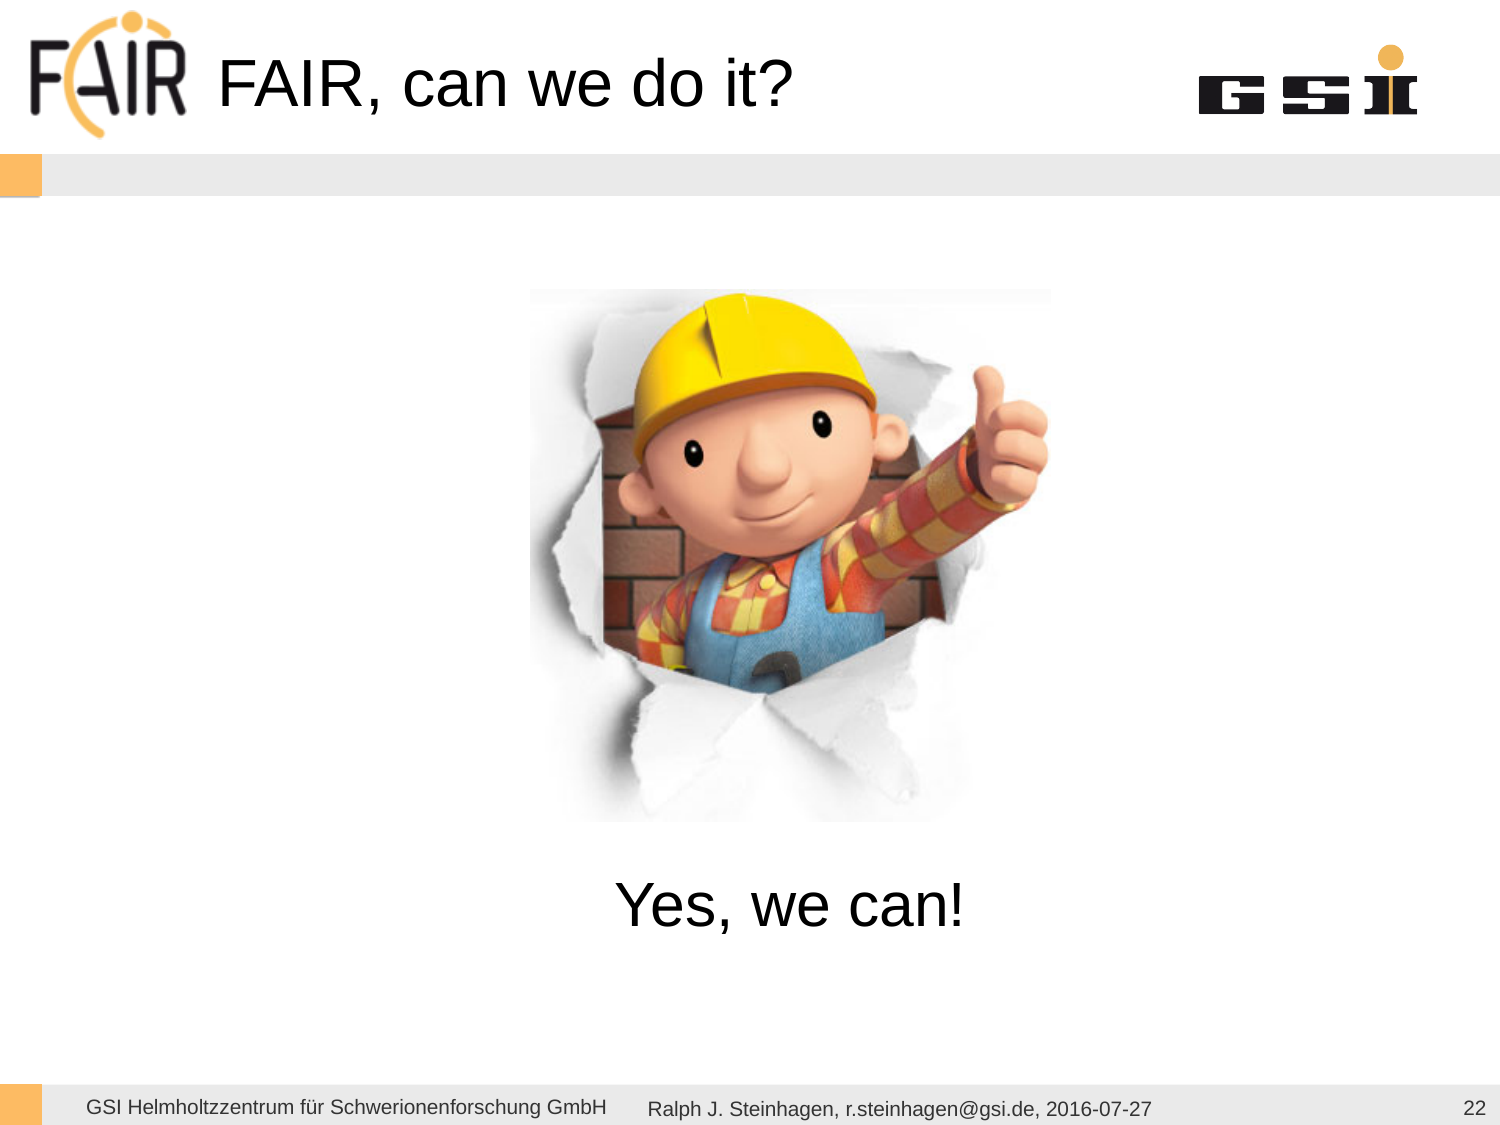

# FAIR, can we do it?
Yes, we can!